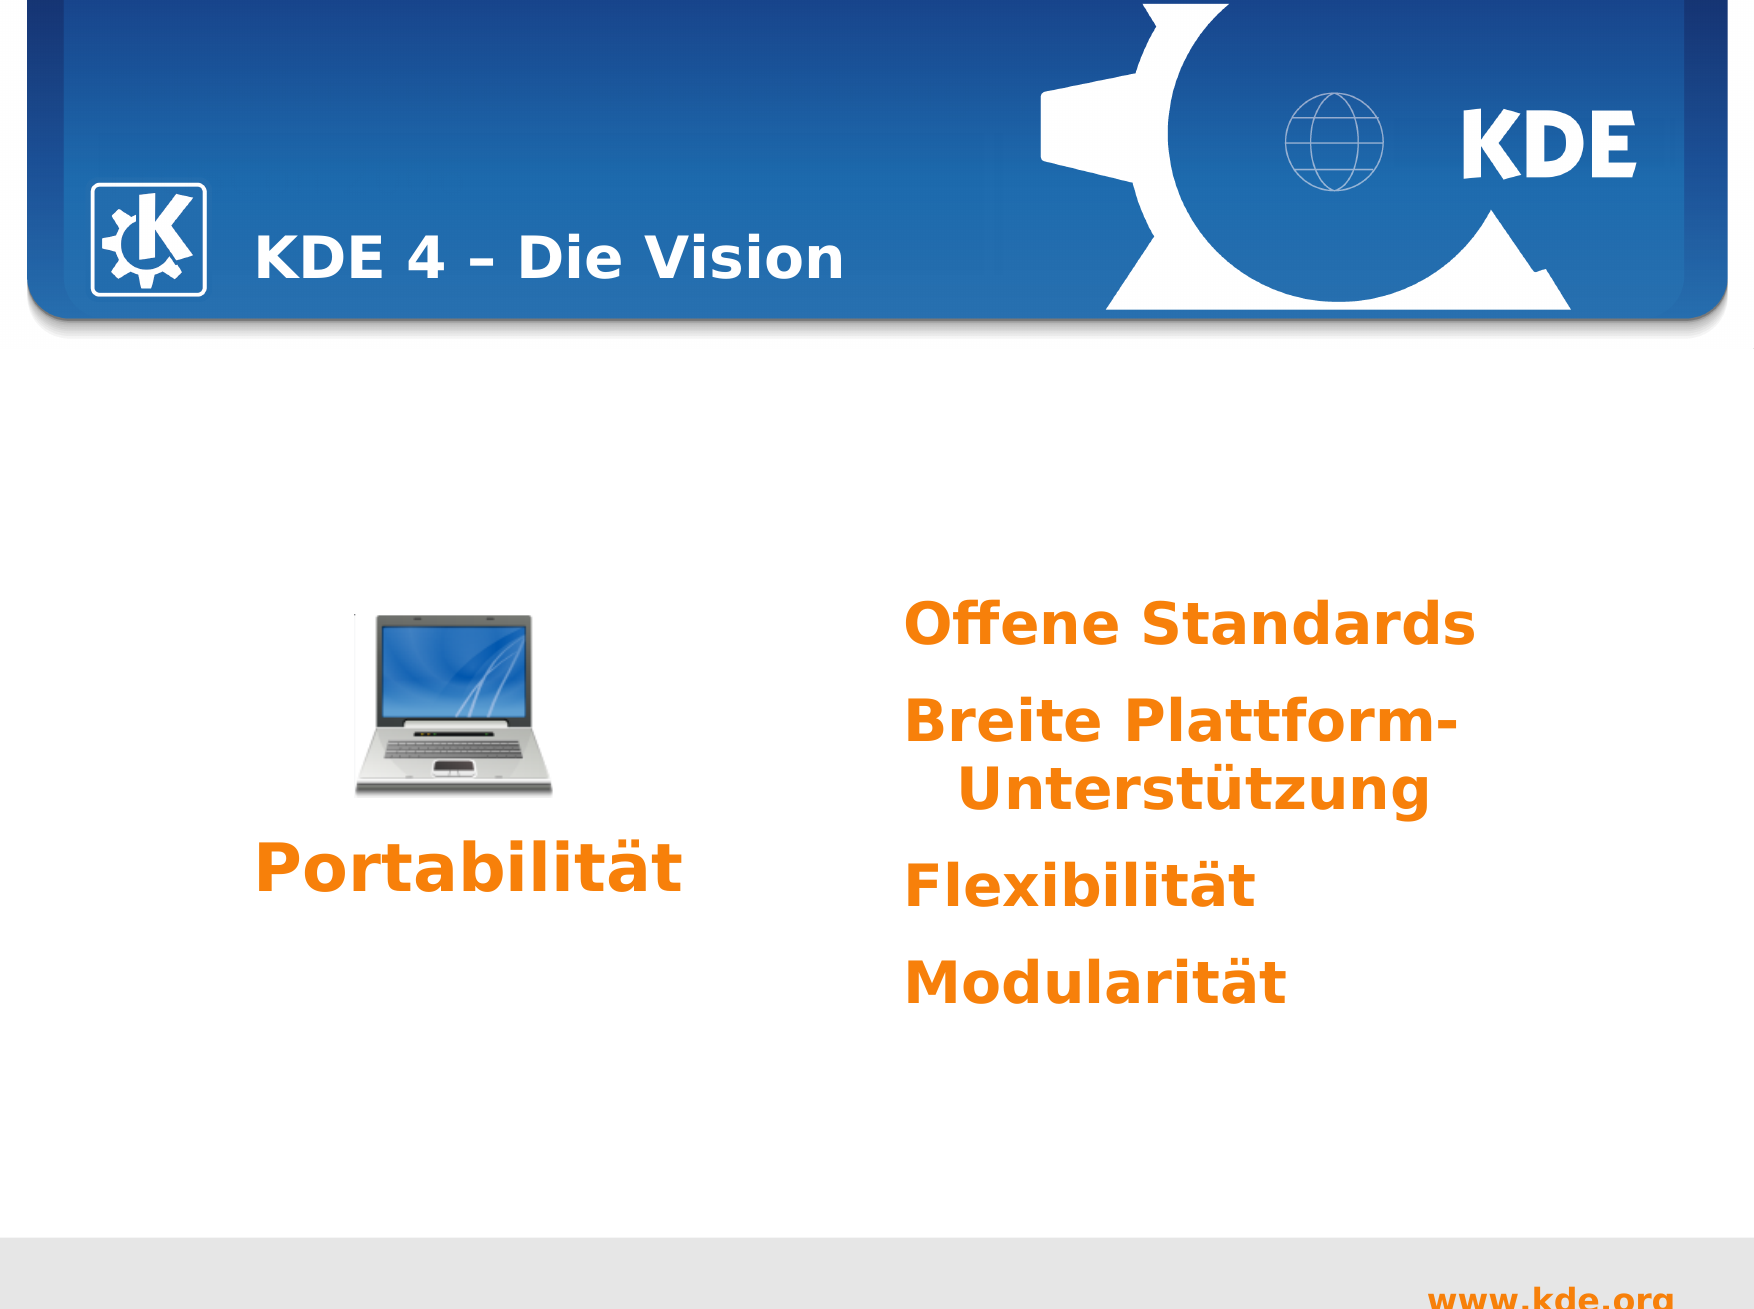

KDE 4 – Die Vision
# Portabilität
Offene Standards
Breite Plattform-Unterstützung
Flexibilität
Modularität